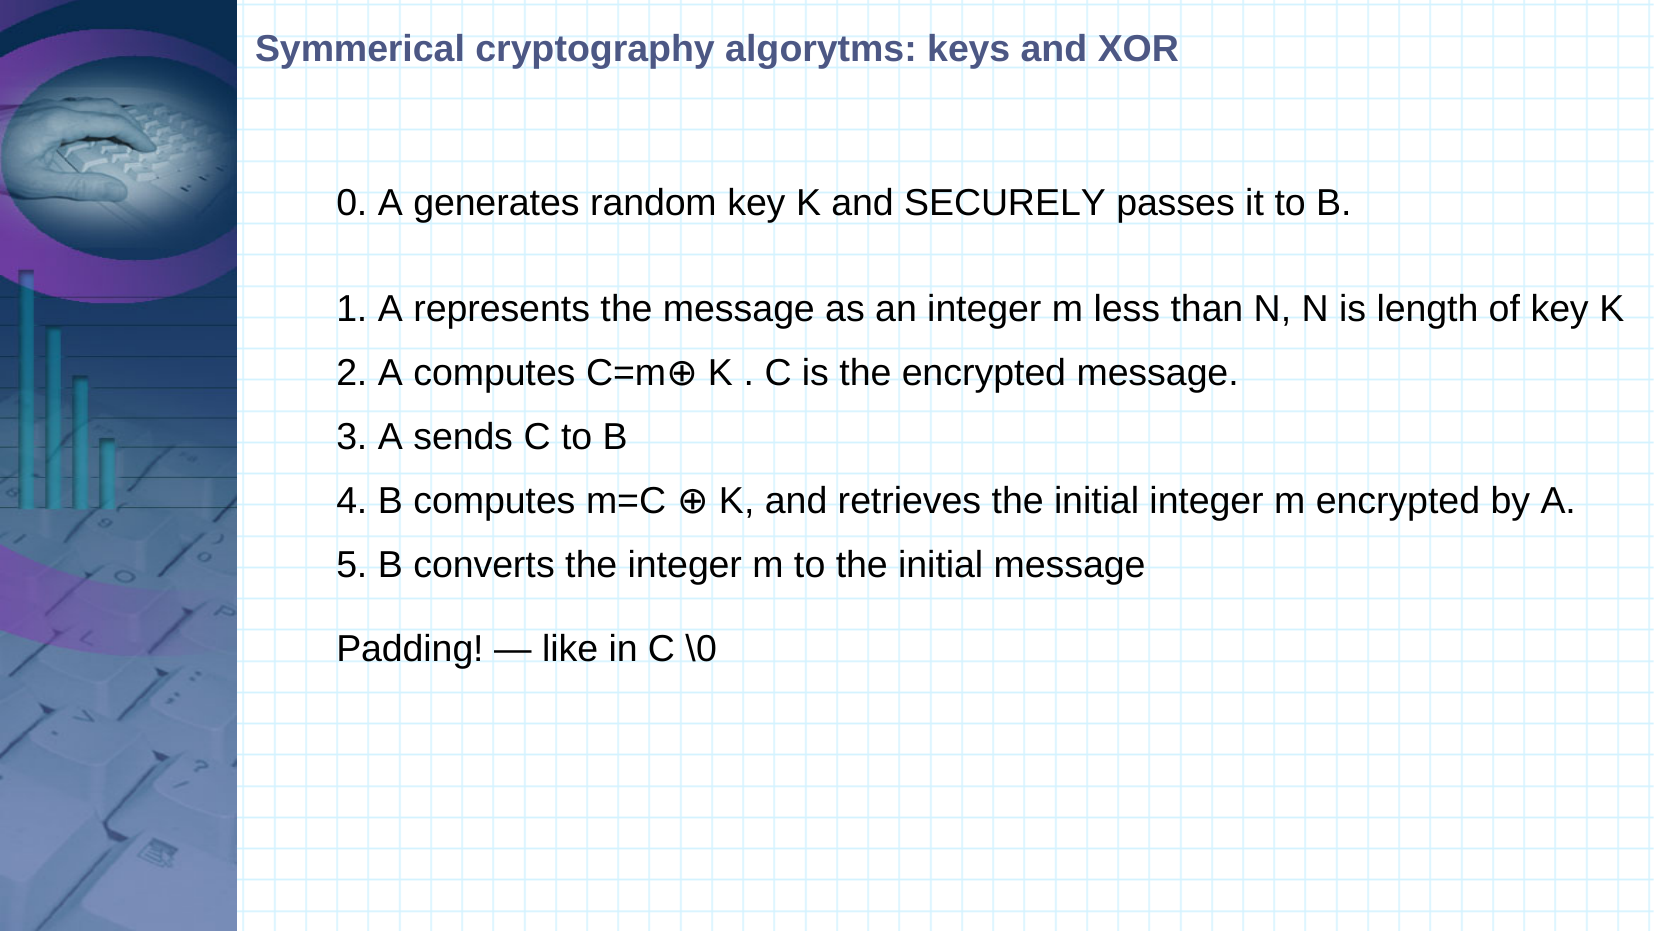

# Symmerical cryptography algorytms: keys and XOR
0. A generates random key K and SECURELY passes it to B.
1. A represents the message as an integer m less than N, N is length of key K
2. A computes C=m⊕ K . C is the encrypted message.
3. A sends C to B
4. B computes m=C ⊕ K, and retrieves the initial integer m encrypted by A.
5. B converts the integer m to the initial message
Padding! — like in C \0